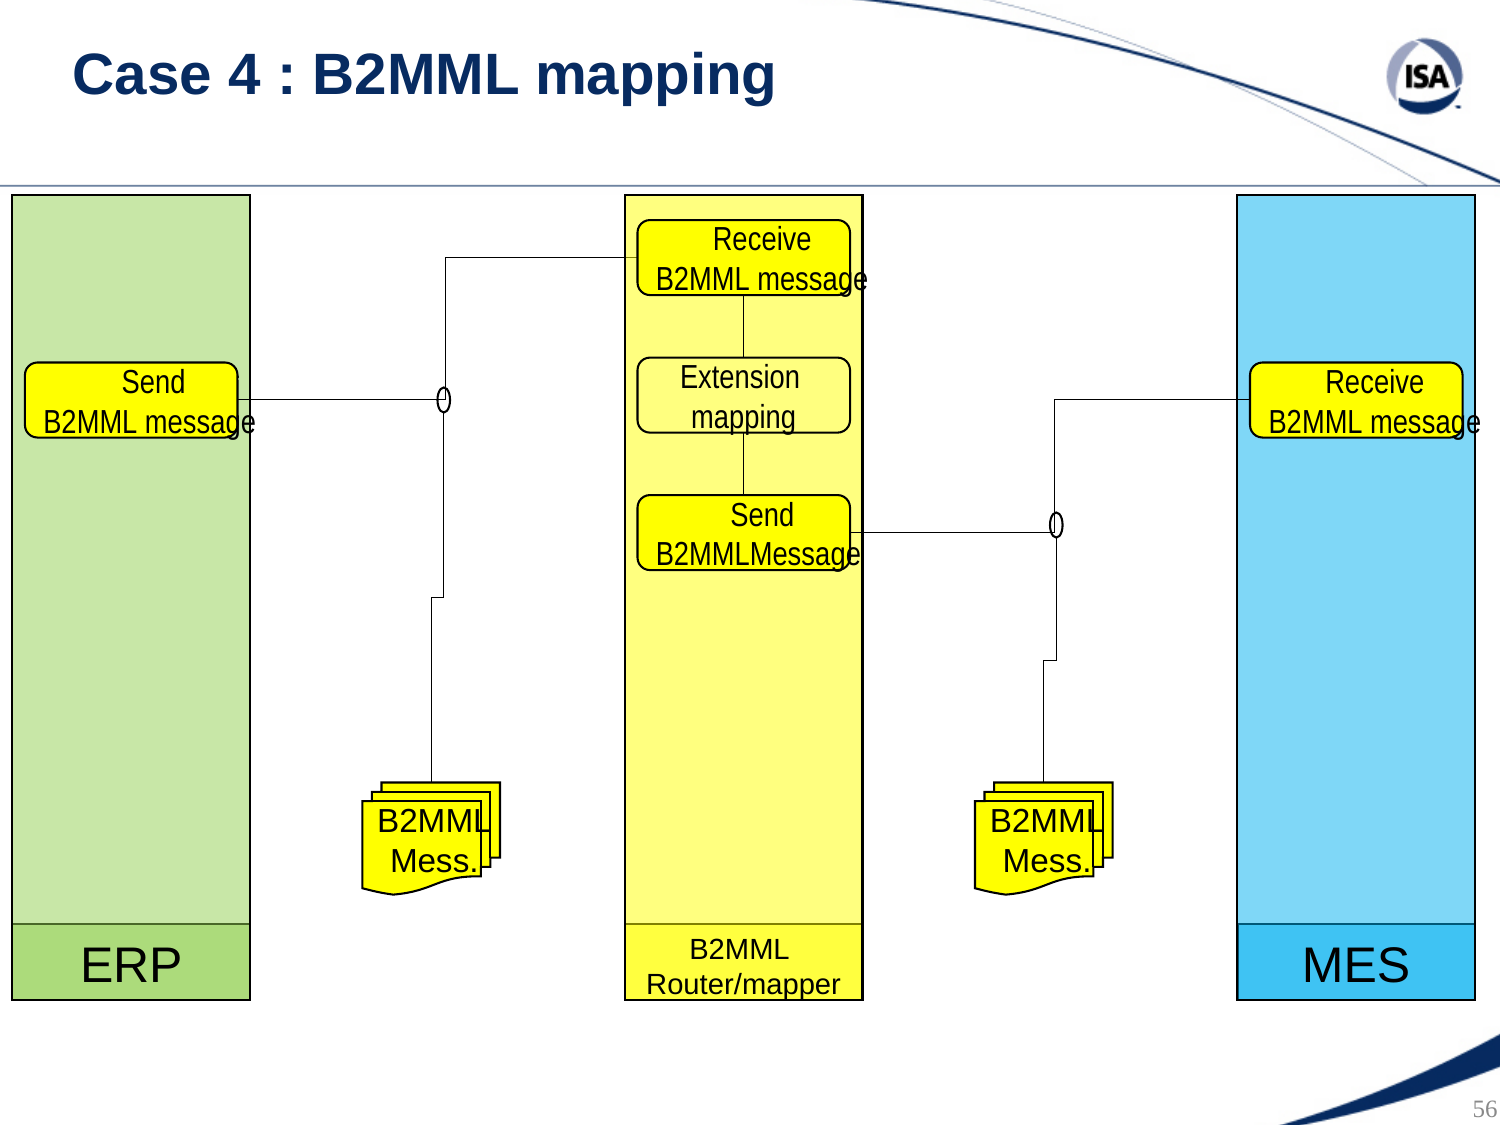

# Case 4 : B2MML mapping
ERP
B2MML
Router/mapper
MES
Receive
B2MML message
Extension
mapping
Send
B2MML message
Receive
B2MML message
Send
B2MMLMessage
B2MML
Mess.
B2MML
Mess.